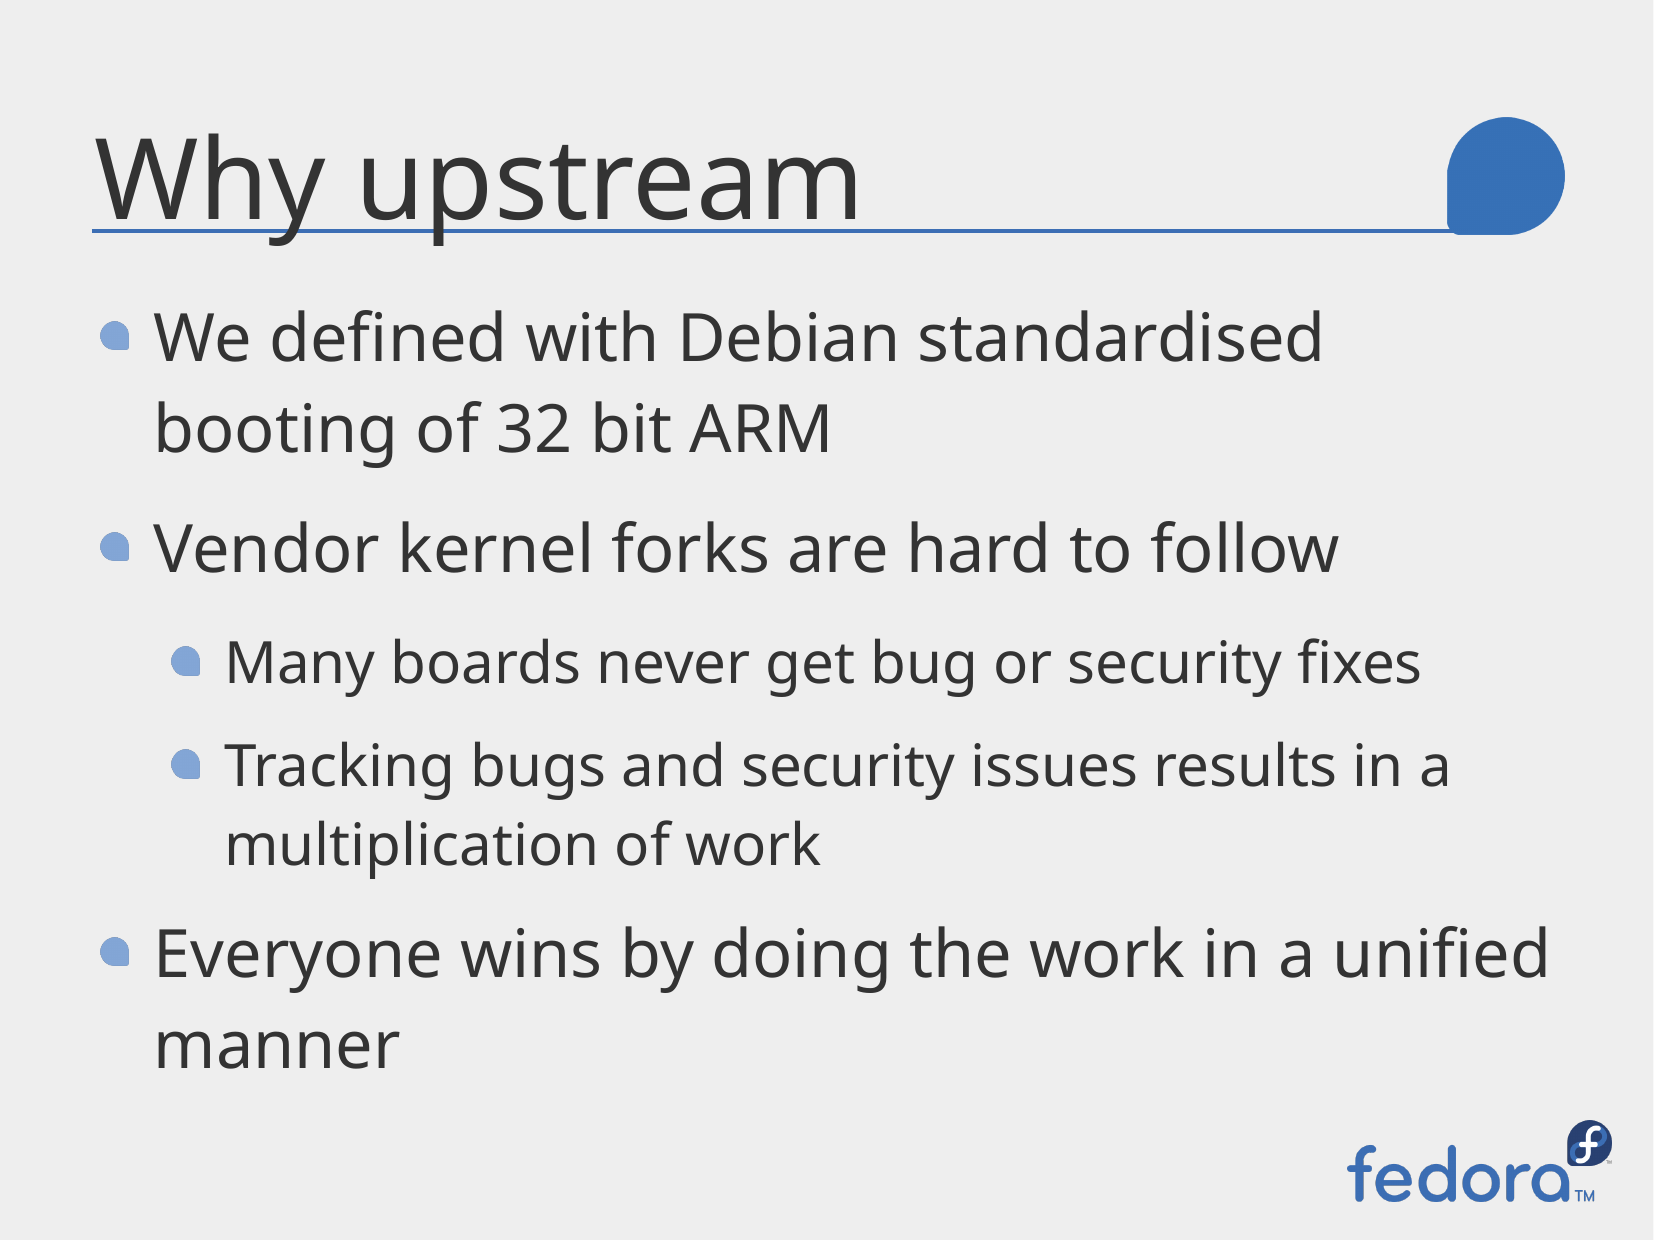

Why upstream
# We defined with Debian standardised booting of 32 bit ARM
Vendor kernel forks are hard to follow
Many boards never get bug or security fixes
Tracking bugs and security issues results in a multiplication of work
Everyone wins by doing the work in a unified manner